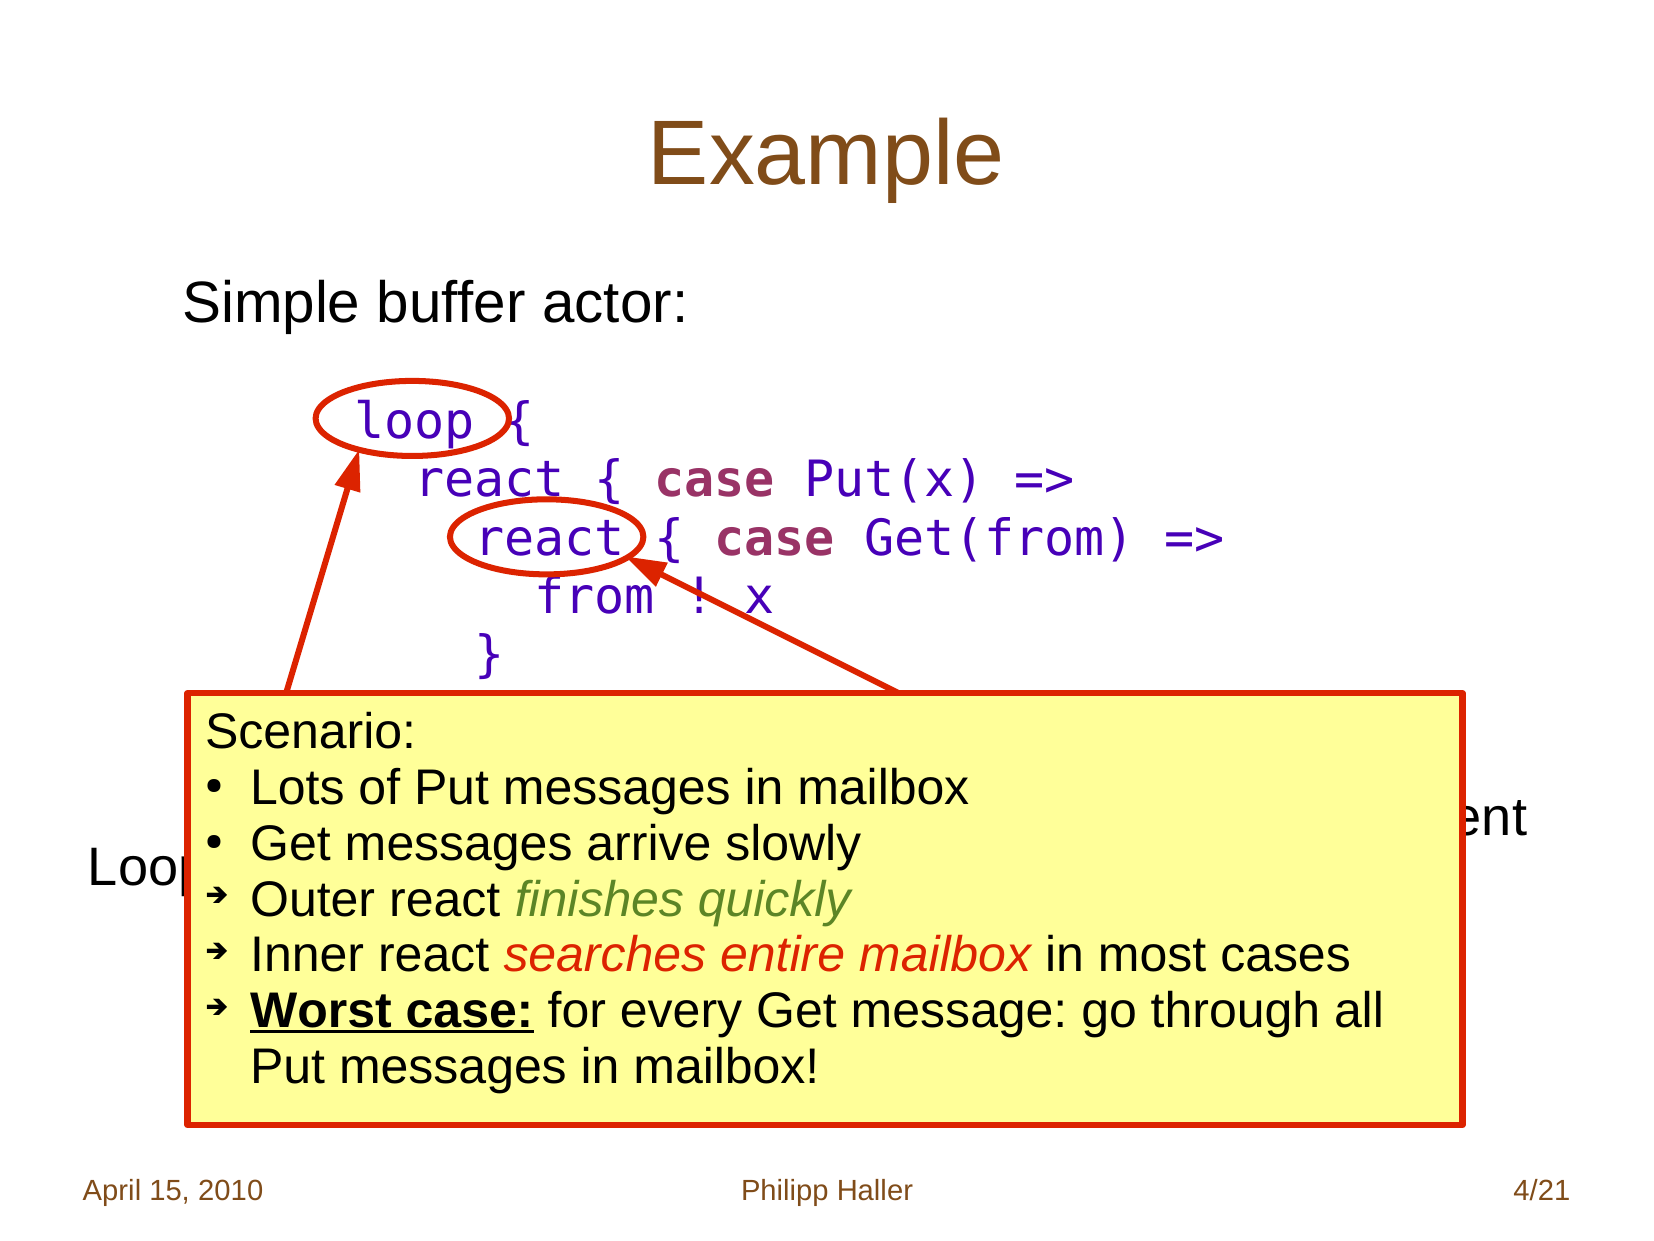

# Example
Simple buffer actor:
Loops indefinitely
loop {
 react { case Put(x) =>
 react { case Get(from) =>
 from ! x
 }
 }
}
Remove message from current actor's mailbox
Scenario:
Lots of Put messages in mailbox
Get messages arrive slowly
Outer react finishes quickly
Inner react searches entire mailbox in most cases
Worst case: for every Get message: go through all Put messages in mailbox!
April 15, 2010
Translucent Functions
4